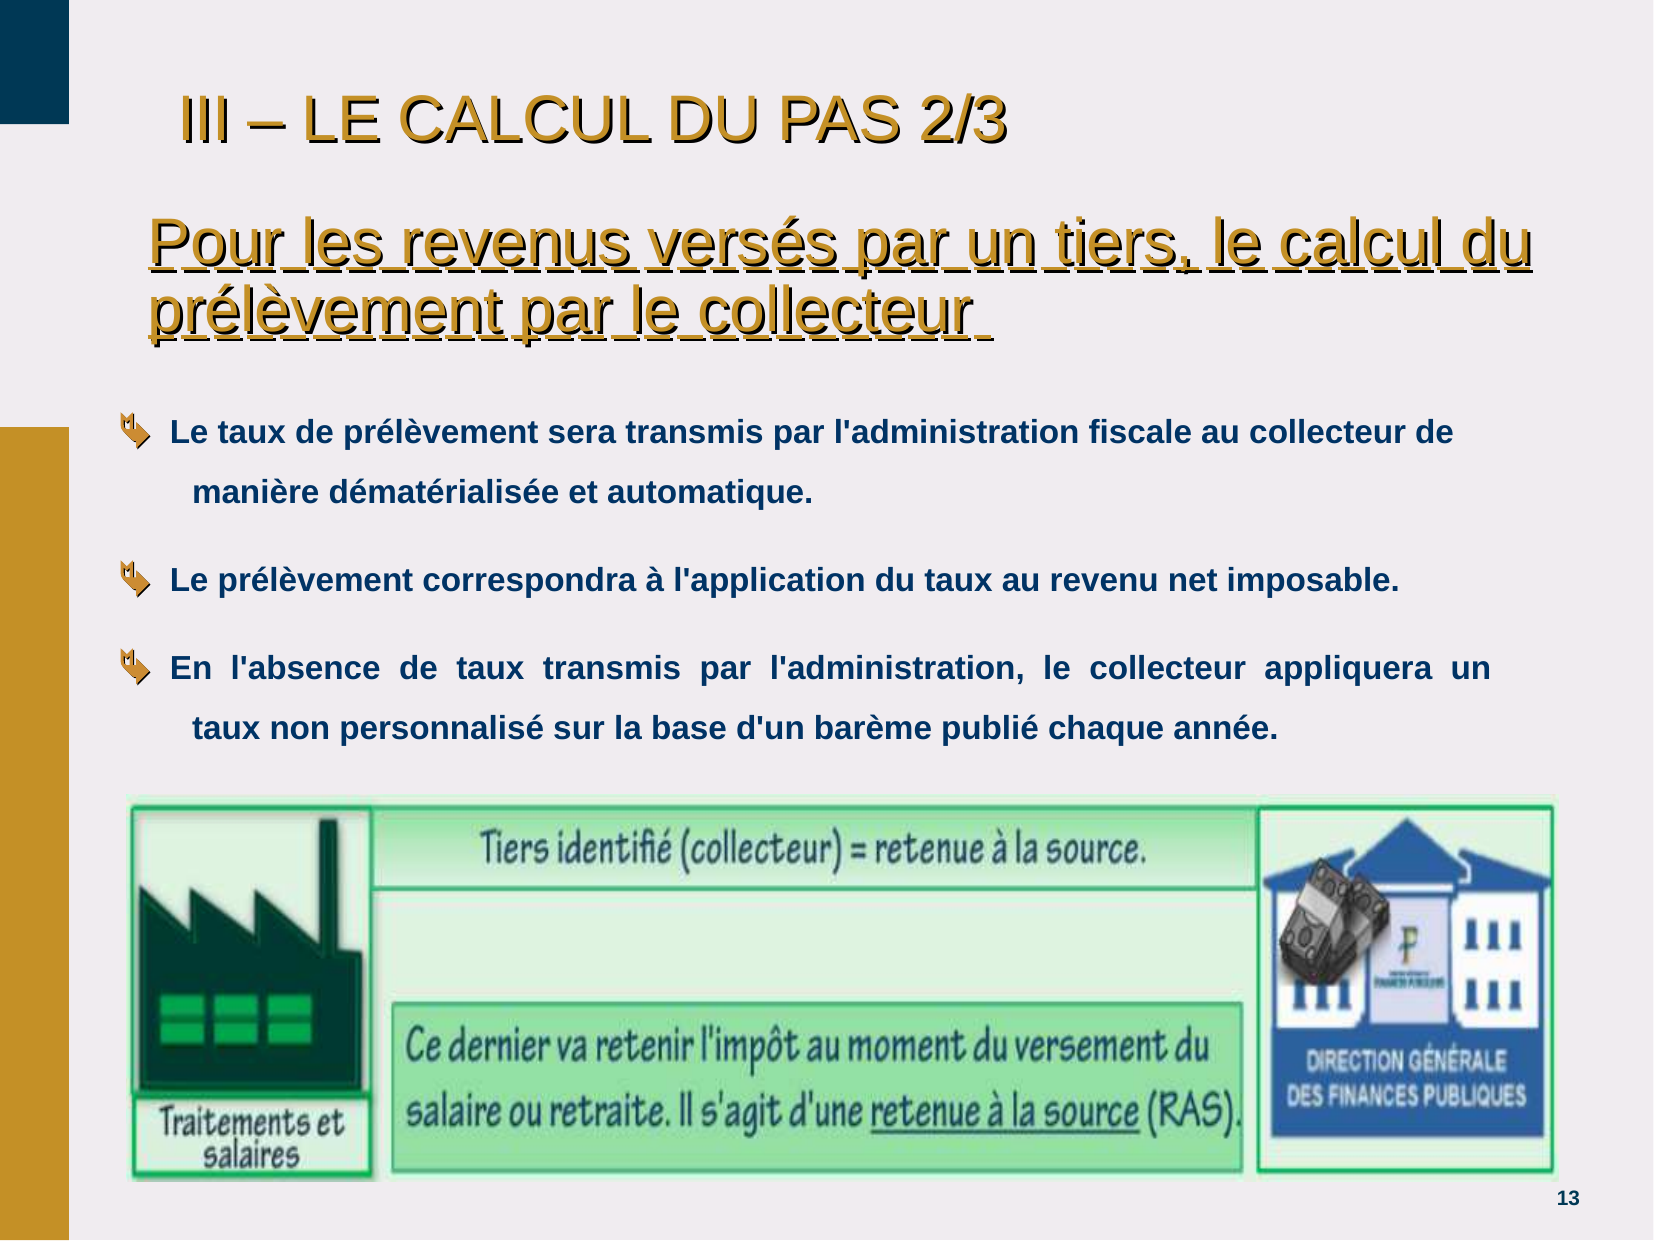

# III – LE CALCUL DU PAS 2/3
Pour les revenus versés par un tiers, le calcul du prélèvement par le collecteur
 Le taux de prélèvement sera transmis par l'administration fiscale au collecteur de
 manière dématérialisée et automatique.
 Le prélèvement correspondra à l'application du taux au revenu net imposable.
 En l'absence de taux transmis par l'administration, le collecteur appliquera un
 taux non personnalisé sur la base d'un barème publié chaque année.